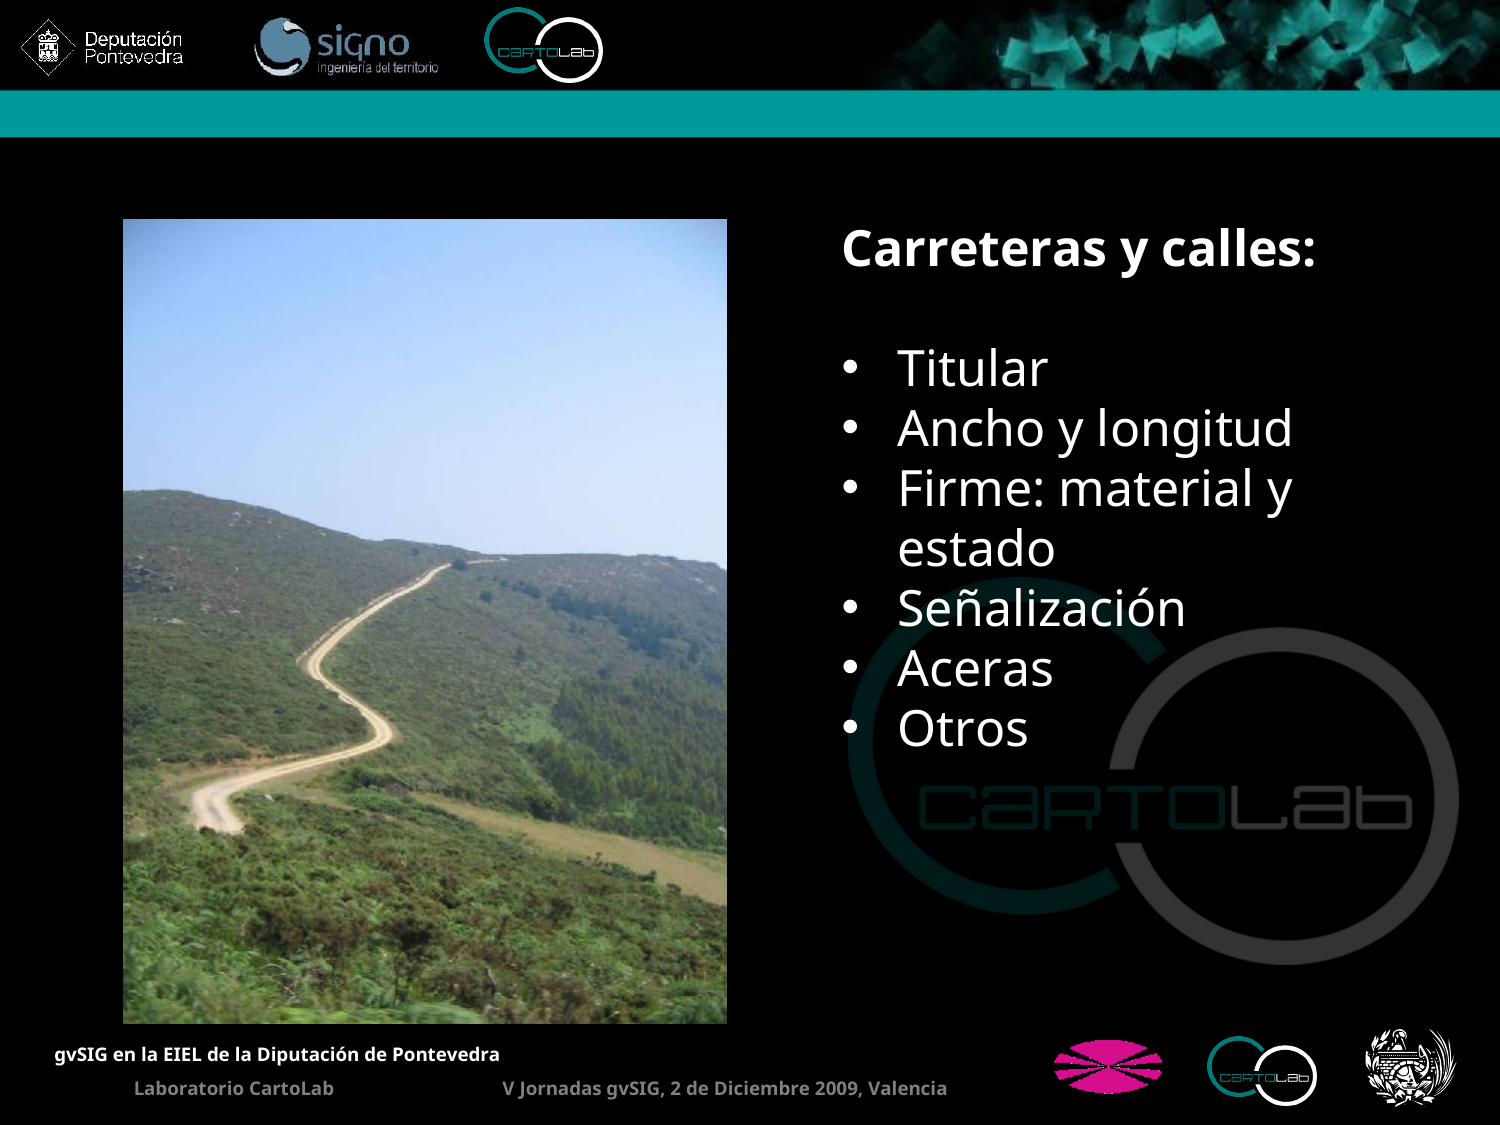

Carreteras y calles:
Titular
Ancho y longitud
Firme: material y estado
Señalización
Aceras
Otros